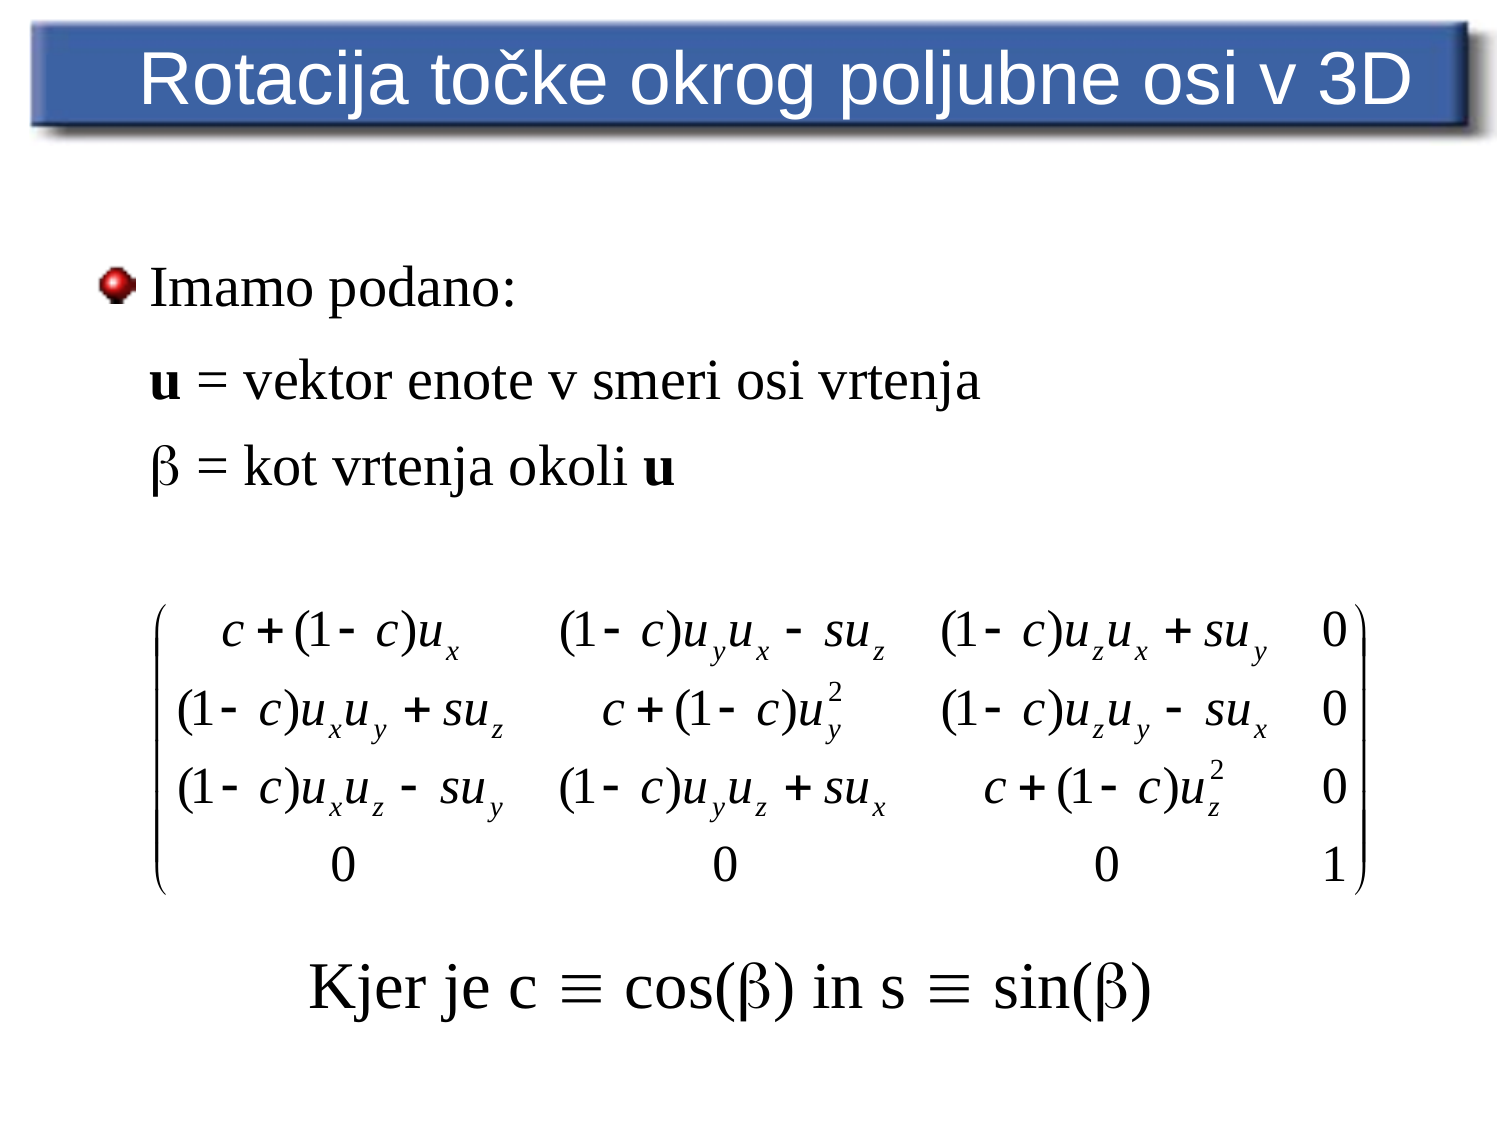

Rotacija točke okrog poljubne osi v 3D
# Imamo podano:
	u = vektor enote v smeri osi vrtenja
	 = kot vrtenja okoli u
Kjer je c  cos() in s  sin()